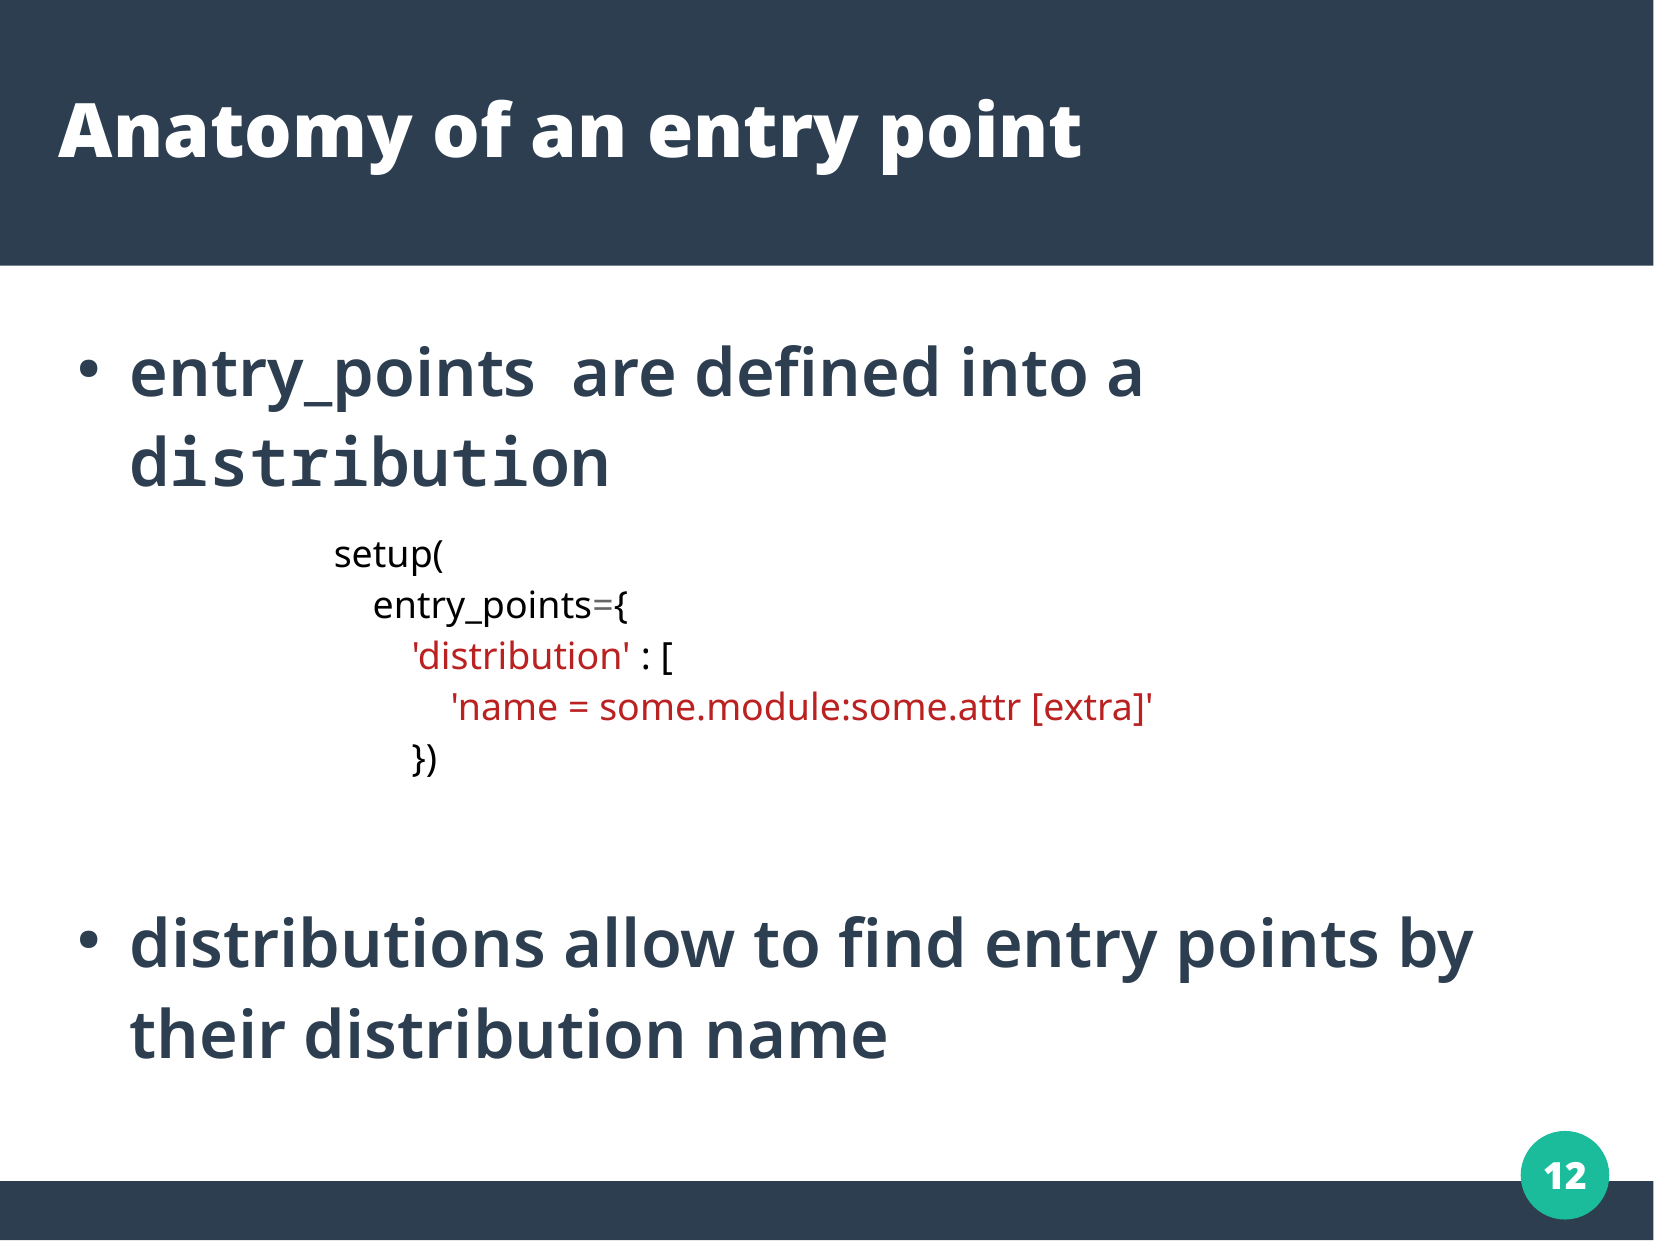

# Anatomy of an entry point
entry_points are defined into a distribution
distributions allow to find entry points by their distribution name
setup(
 entry_points={
 'distribution' : [
 'name = some.module:some.attr [extra]'
 })
12